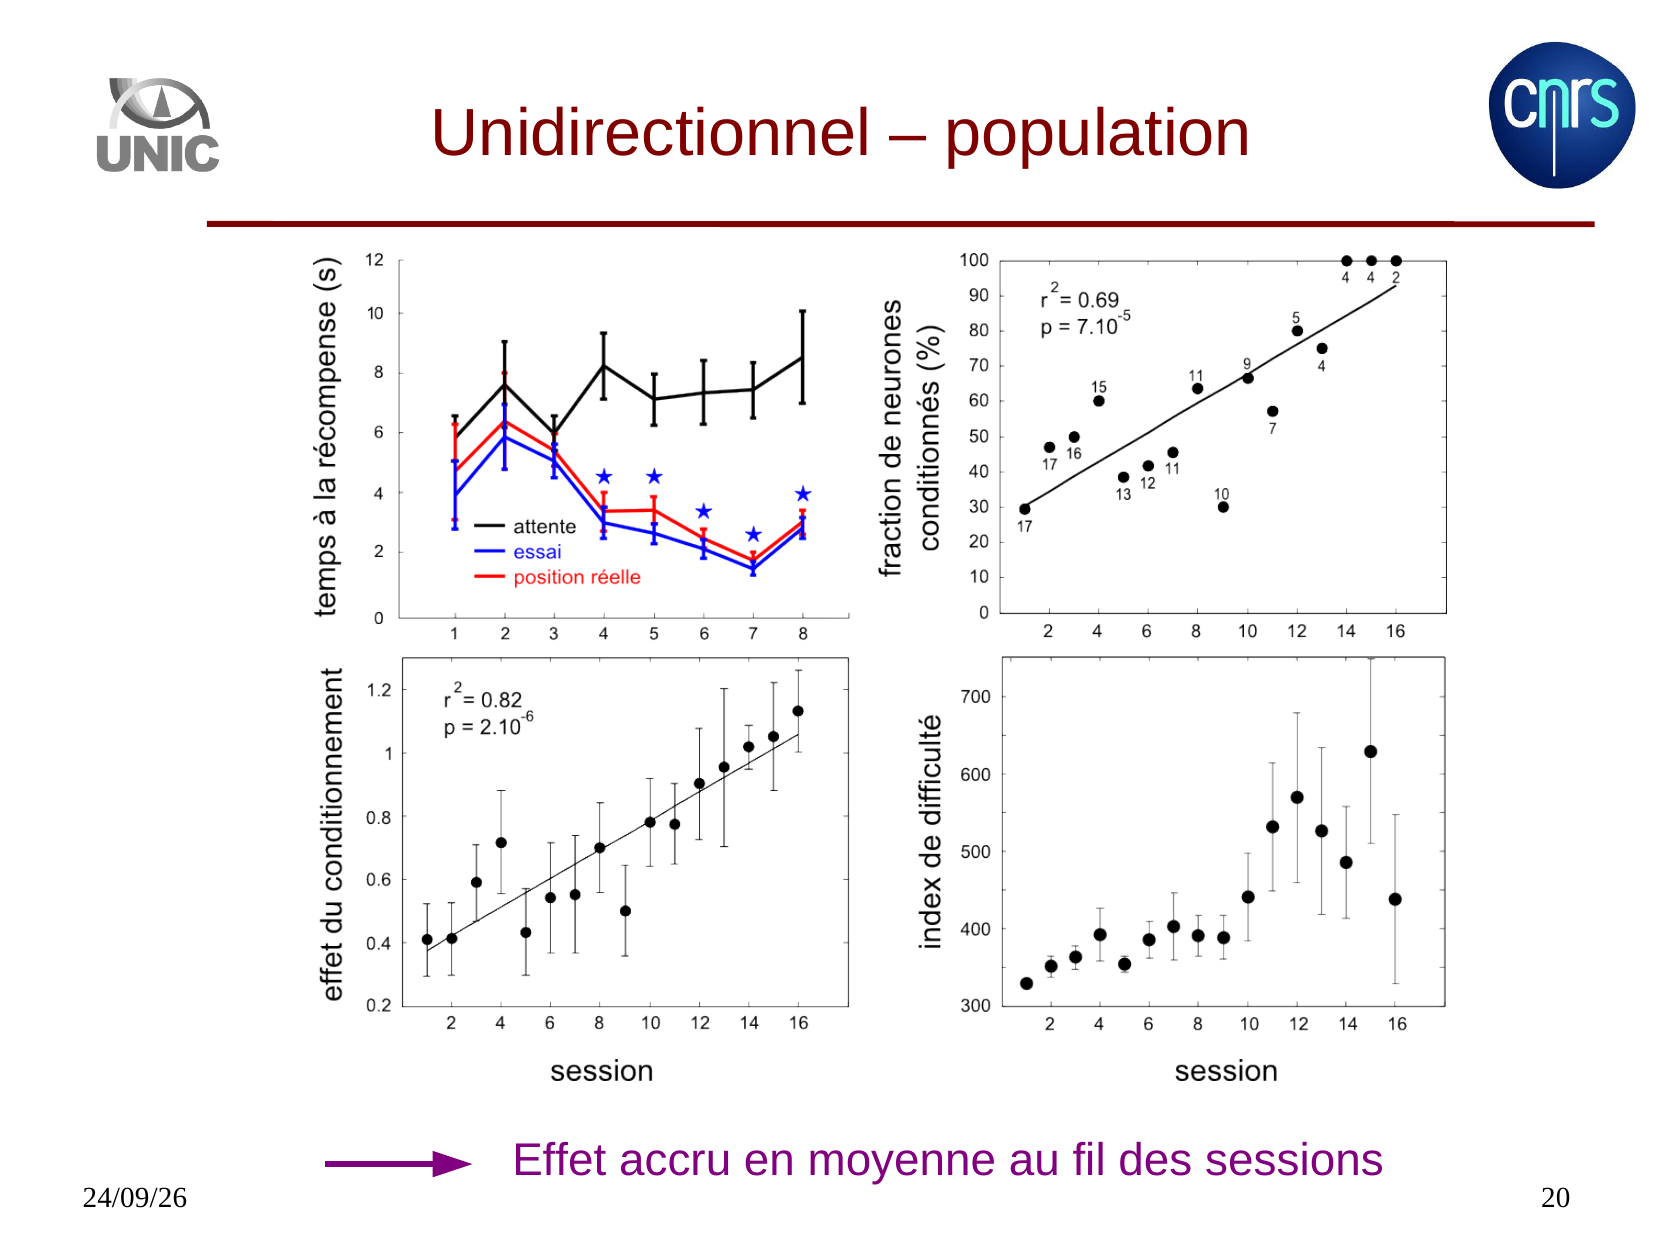

Unidirectionnel – population
Effet accru en moyenne au fil des sessions